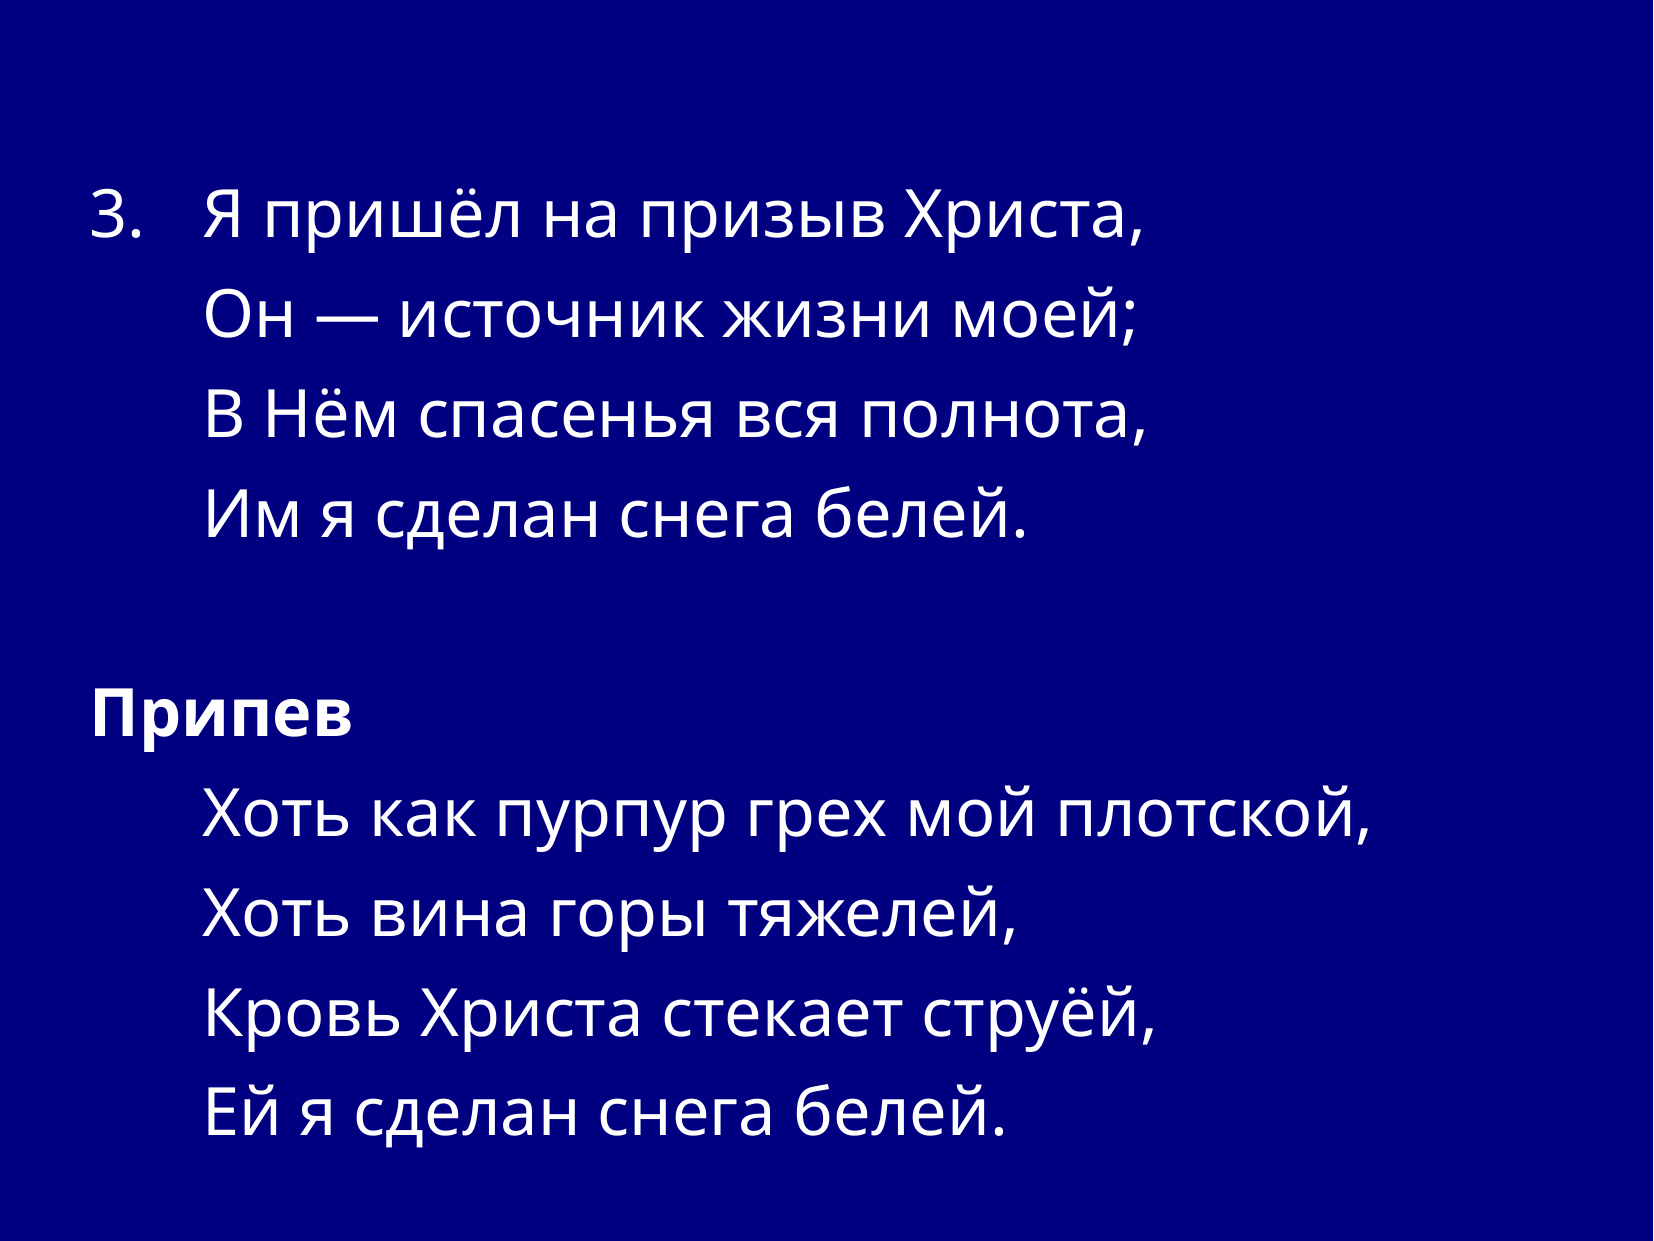

3.	Я пришёл на призыв Христа,
	Он — источник жизни моей;
	В Нём спасенья вся полнота,
	Им я сделан снега белей.
Припев
	Хоть как пурпур грех мой плотской,
	Хоть вина горы тяжелей,
	Кровь Христа стекает струёй,
	Ей я сделан снега белей.